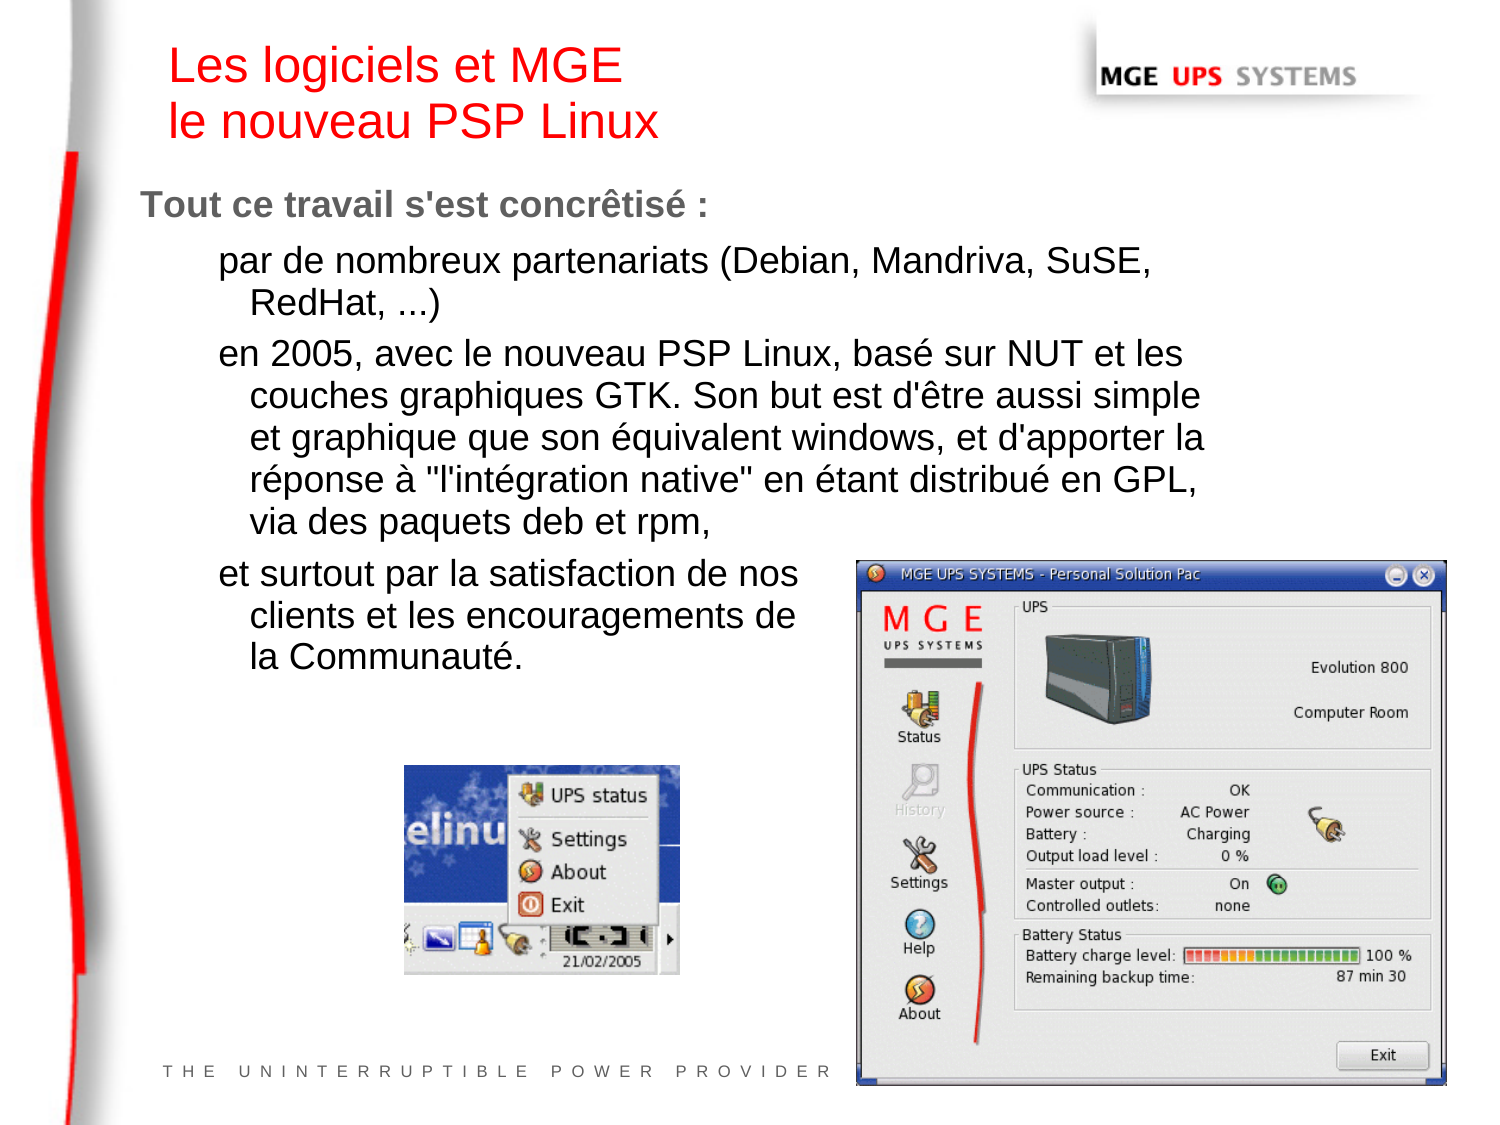

# Les logiciels et MGE le nouveau PSP Linux
Tout ce travail s'est concrêtisé :
par de nombreux partenariats (Debian, Mandriva, SuSE, RedHat, ...)
en 2005, avec le nouveau PSP Linux, basé sur NUT et les couches graphiques GTK. Son but est d'être aussi simple et graphique que son équivalent windows, et d'apporter la réponse à "l'intégration native" en étant distribué en GPL, via des paquets deb et rpm,
et surtout par la satisfaction de nos
clients et les encouragements de
la Communauté.